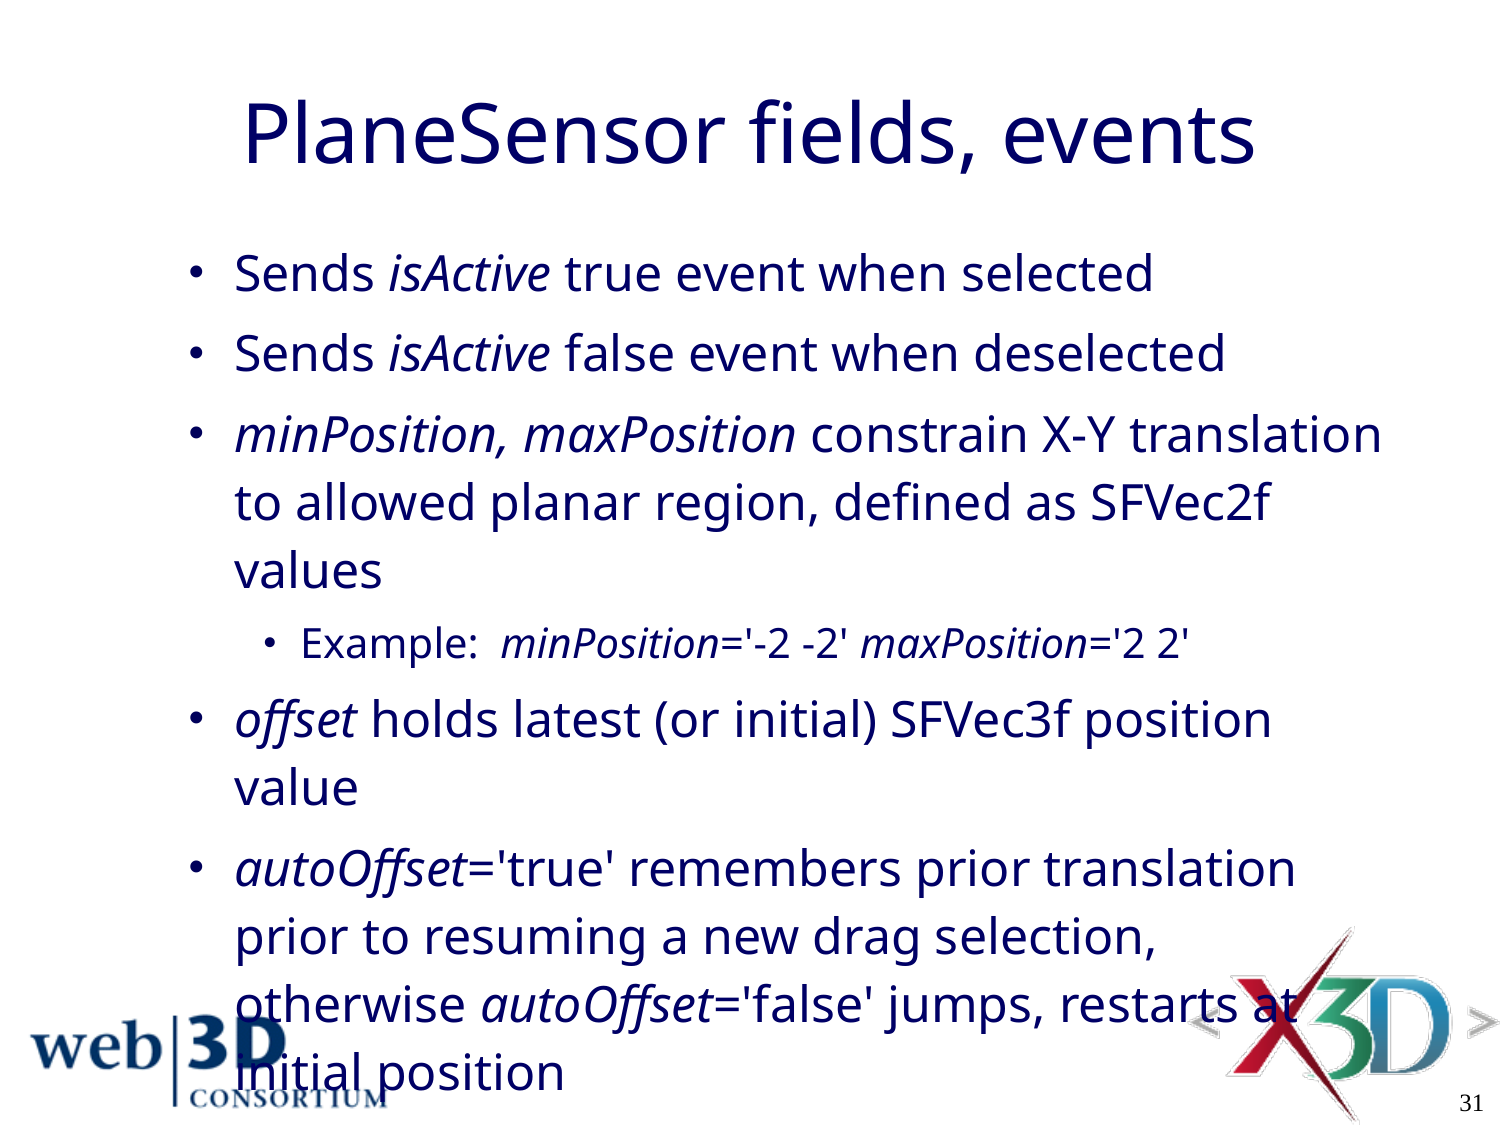

# PlaneSensor fields, events
Sends isActive true event when selected
Sends isActive false event when deselected
minPosition, maxPosition constrain X-Y translation to allowed planar region, defined as SFVec2f values
Example: minPosition='-2 -2' maxPosition='2 2'
offset holds latest (or initial) SFVec3f position value
autoOffset='true' remembers prior translation prior to resuming a new drag selection, otherwise autoOffset='false' jumps, restarts at initial position
translation_changed and trackPoint_changed are the basic output events for sensor results